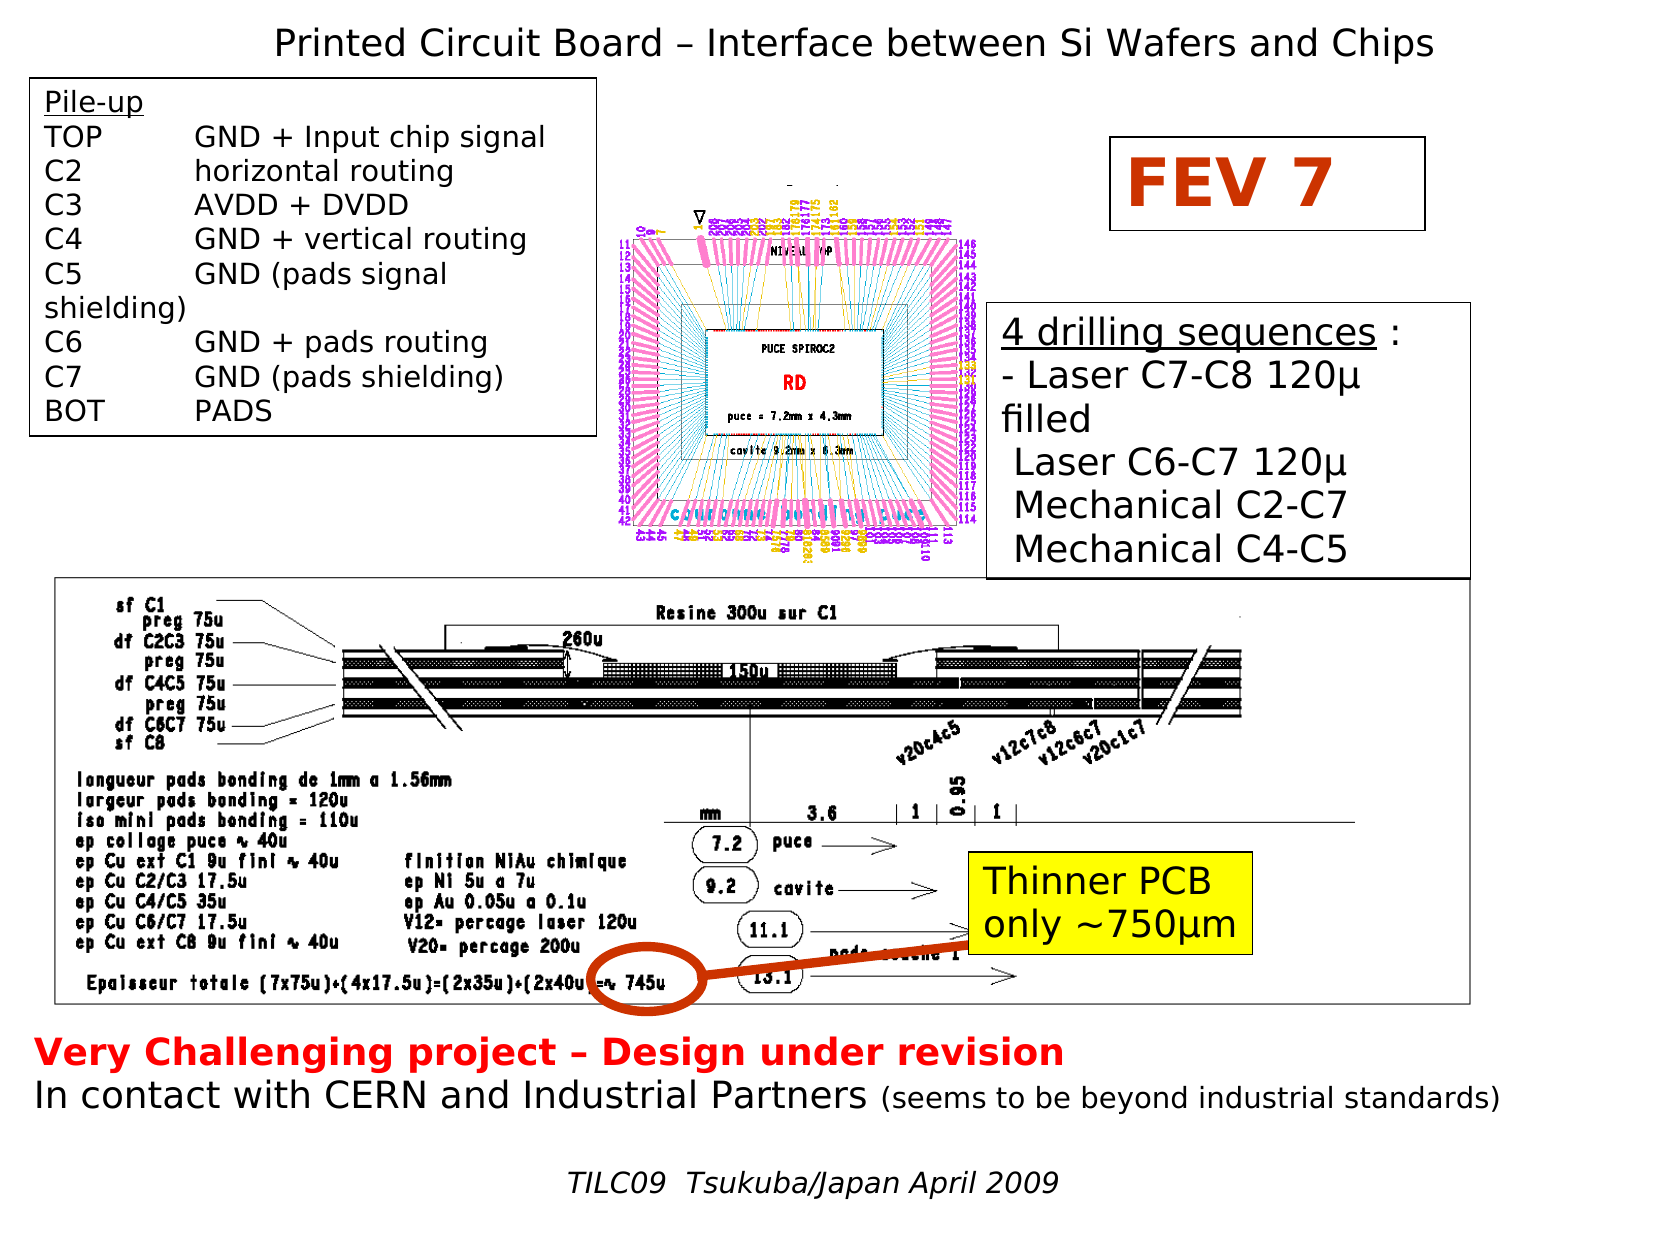

Printed Circuit Board – Interface between Si Wafers and Chips
Pile-up
TOP	GND + Input chip signal
C2	horizontal routing
C3	AVDD + DVDD
C4	GND + vertical routing
C5	GND (pads signal shielding)
C6	GND + pads routing
C7	GND (pads shielding)
BOT	PADS
FEV 7
4 drilling sequences :
- Laser C7-C8 120µ filled
 Laser C6-C7 120µ
 Mechanical C2-C7
 Mechanical C4-C5
Thinner PCB
only ~750µm
Very Challenging project – Design under revision
In contact with CERN and Industrial Partners (seems to be beyond industrial standards)